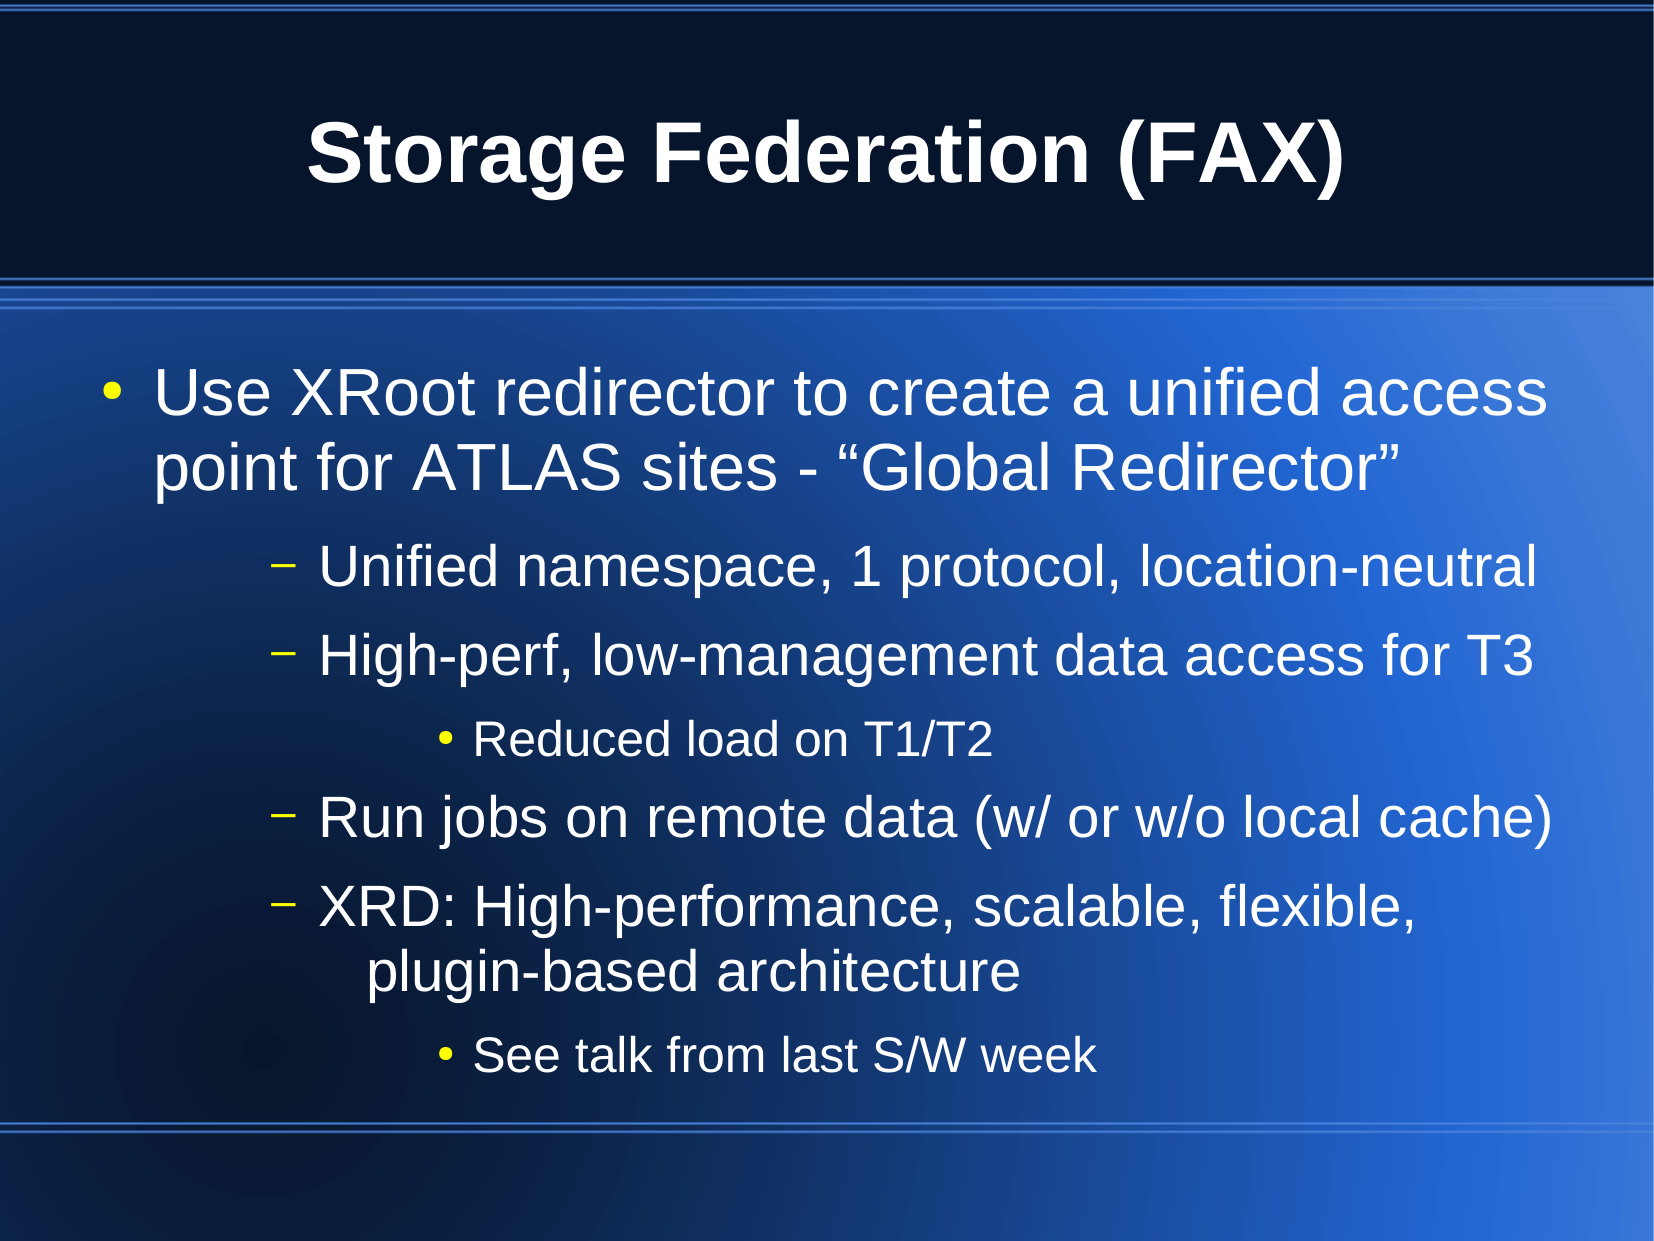

# Storage Federation (FAX)
Use XRoot redirector to create a unified access point for ATLAS sites - “Global Redirector”
Unified namespace, 1 protocol, location-neutral
High-perf, low-management data access for T3
Reduced load on T1/T2
Run jobs on remote data (w/ or w/o local cache)
XRD: High-performance, scalable, flexible, plugin-based architecture
See talk from last S/W week